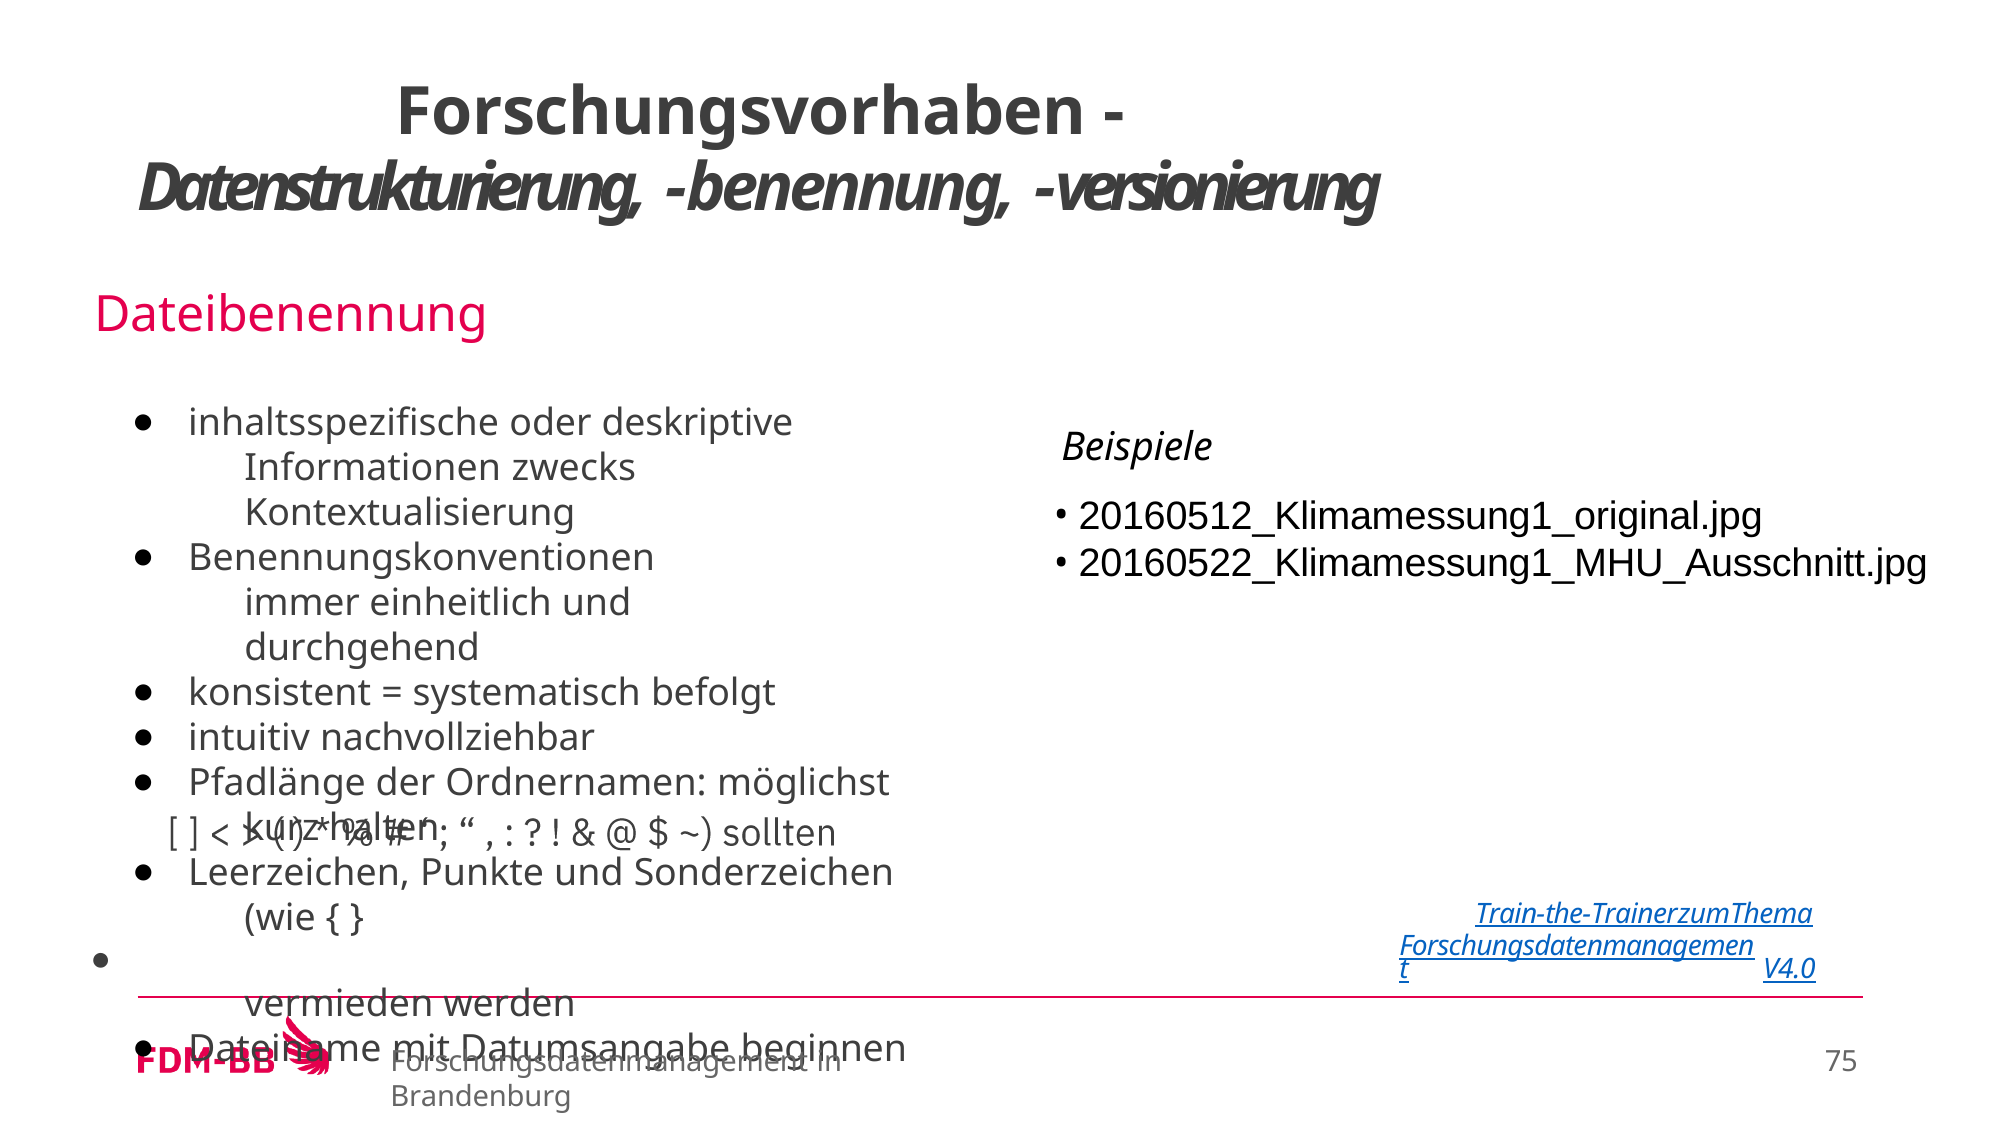

# Forschungsvorhaben -
Datenstrukturierung, -benennung, -versionierung
Dateibenennung
inhaltsspezifische oder deskriptive Informationen zwecks Kontextualisierung
Benennungskonventionen immer einheitlich und durchgehend
konsistent = systematisch befolgt
intuitiv nachvollziehbar
Pfadlänge der Ordnernamen: möglichst kurz halten
Leerzeichen, Punkte und Sonderzeichen (wie { }
vermieden werden
Dateiname mit Datumsangabe beginnen
Beispiele
20160512_Klimamessung1_original.jpg
20160522_Klimamessung1_MHU_Ausschnitt.jpg
Train-the-TrainerzumThemaForschungsdatenmanagementV4.0
Forschungsdatenmanagement in Brandenburg
75